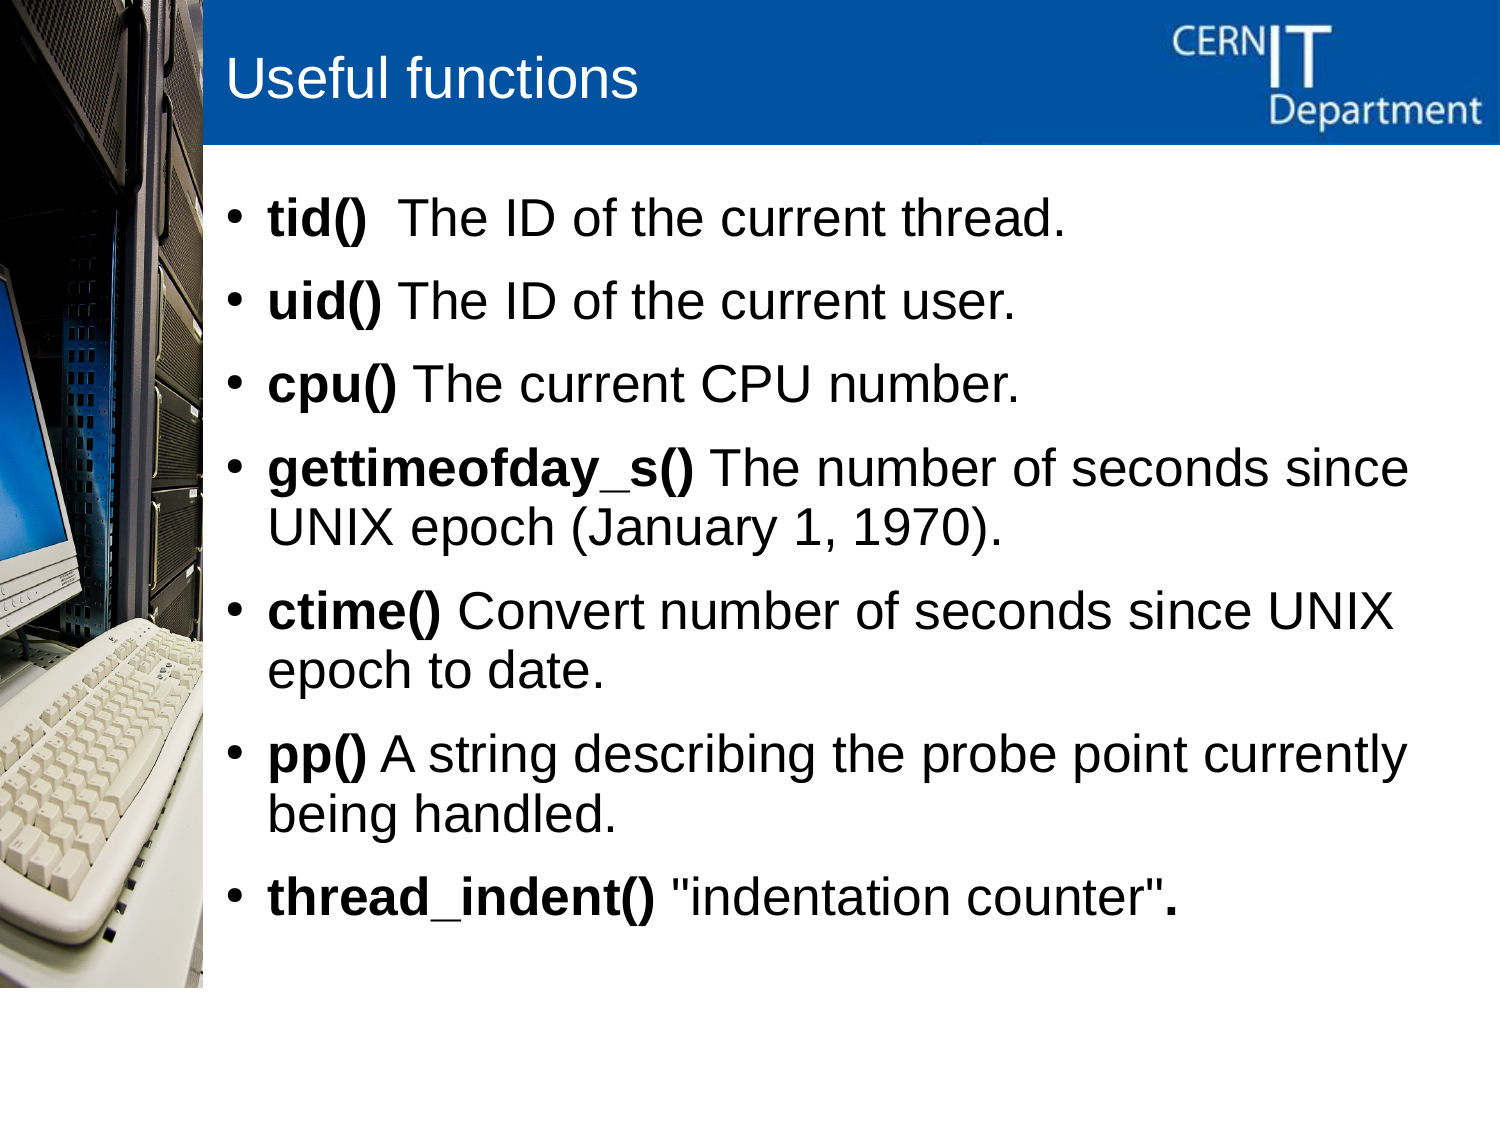

# Useful functions
tid() The ID of the current thread.
uid() The ID of the current user.
cpu() The current CPU number.
gettimeofday_s() The number of seconds since UNIX epoch (January 1, 1970).
ctime() Convert number of seconds since UNIX epoch to date.
pp() A string describing the probe point currently being handled.
thread_indent() "indentation counter".